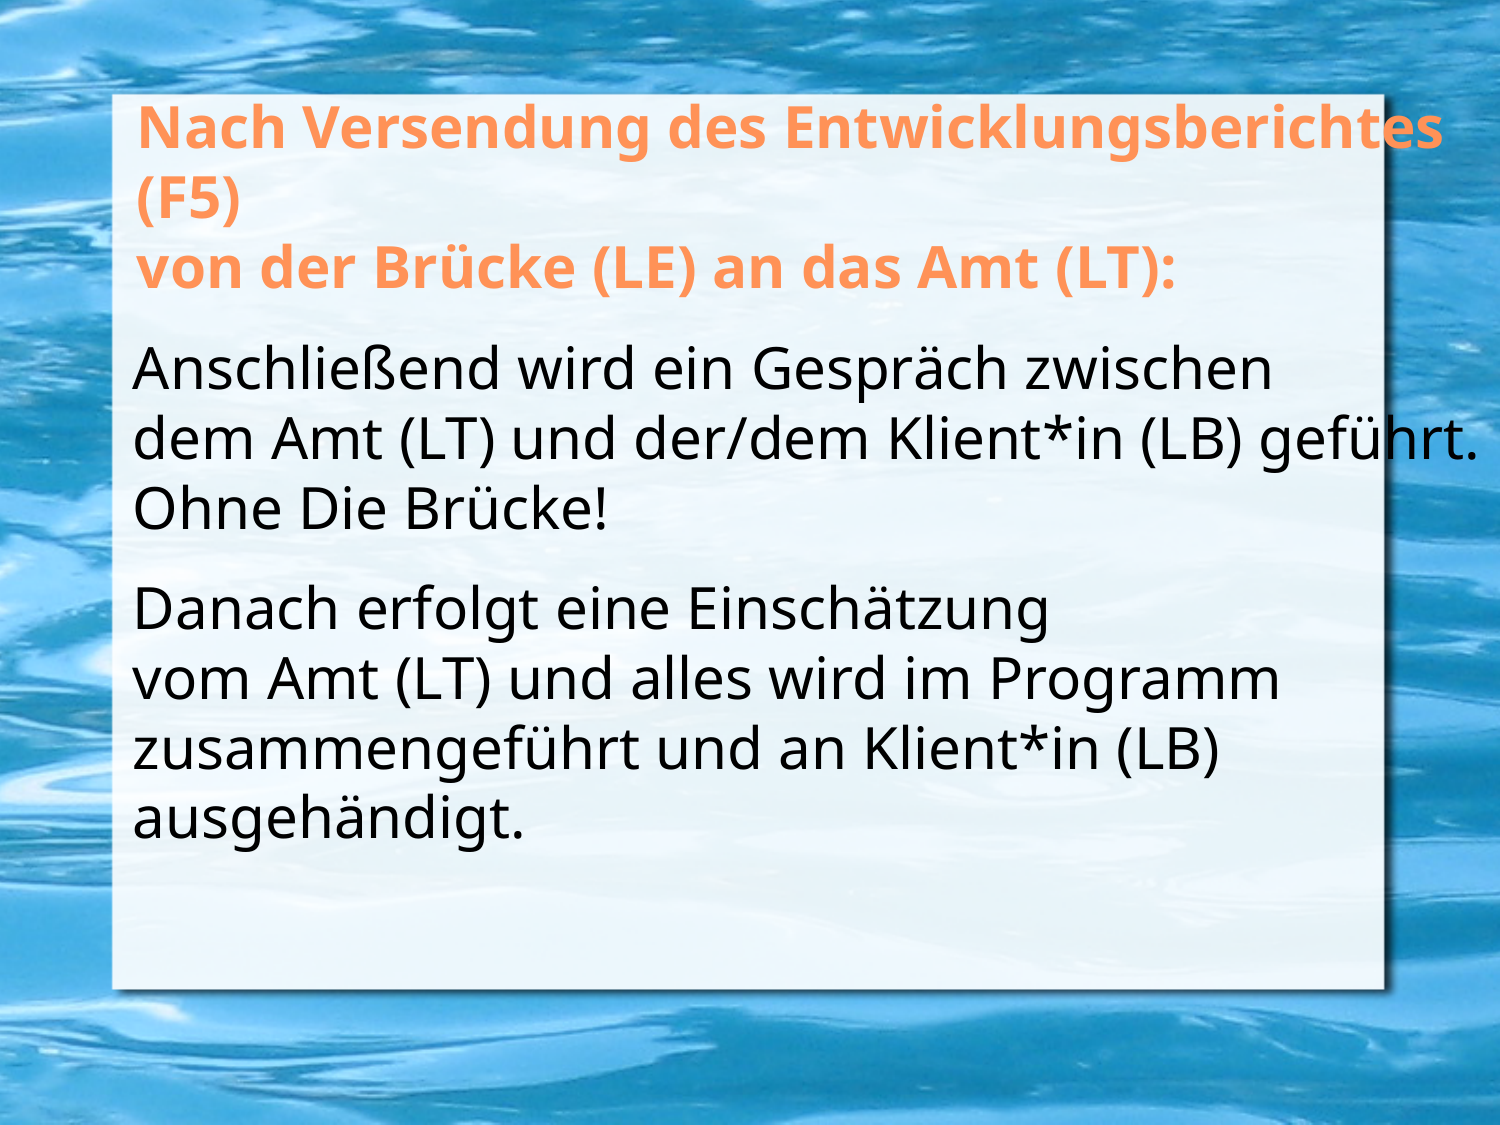

# Nach Versendung des Entwicklungsberichtes (F5) von der Brücke (LE) an das Amt (LT):
Anschließend wird ein Gespräch zwischen
dem Amt (LT) und der/dem Klient*in (LB) geführt. Ohne Die Brücke!
Danach erfolgt eine Einschätzung
vom Amt (LT) und alles wird im Programm zusammengeführt und an Klient*in (LB) ausgehändigt.